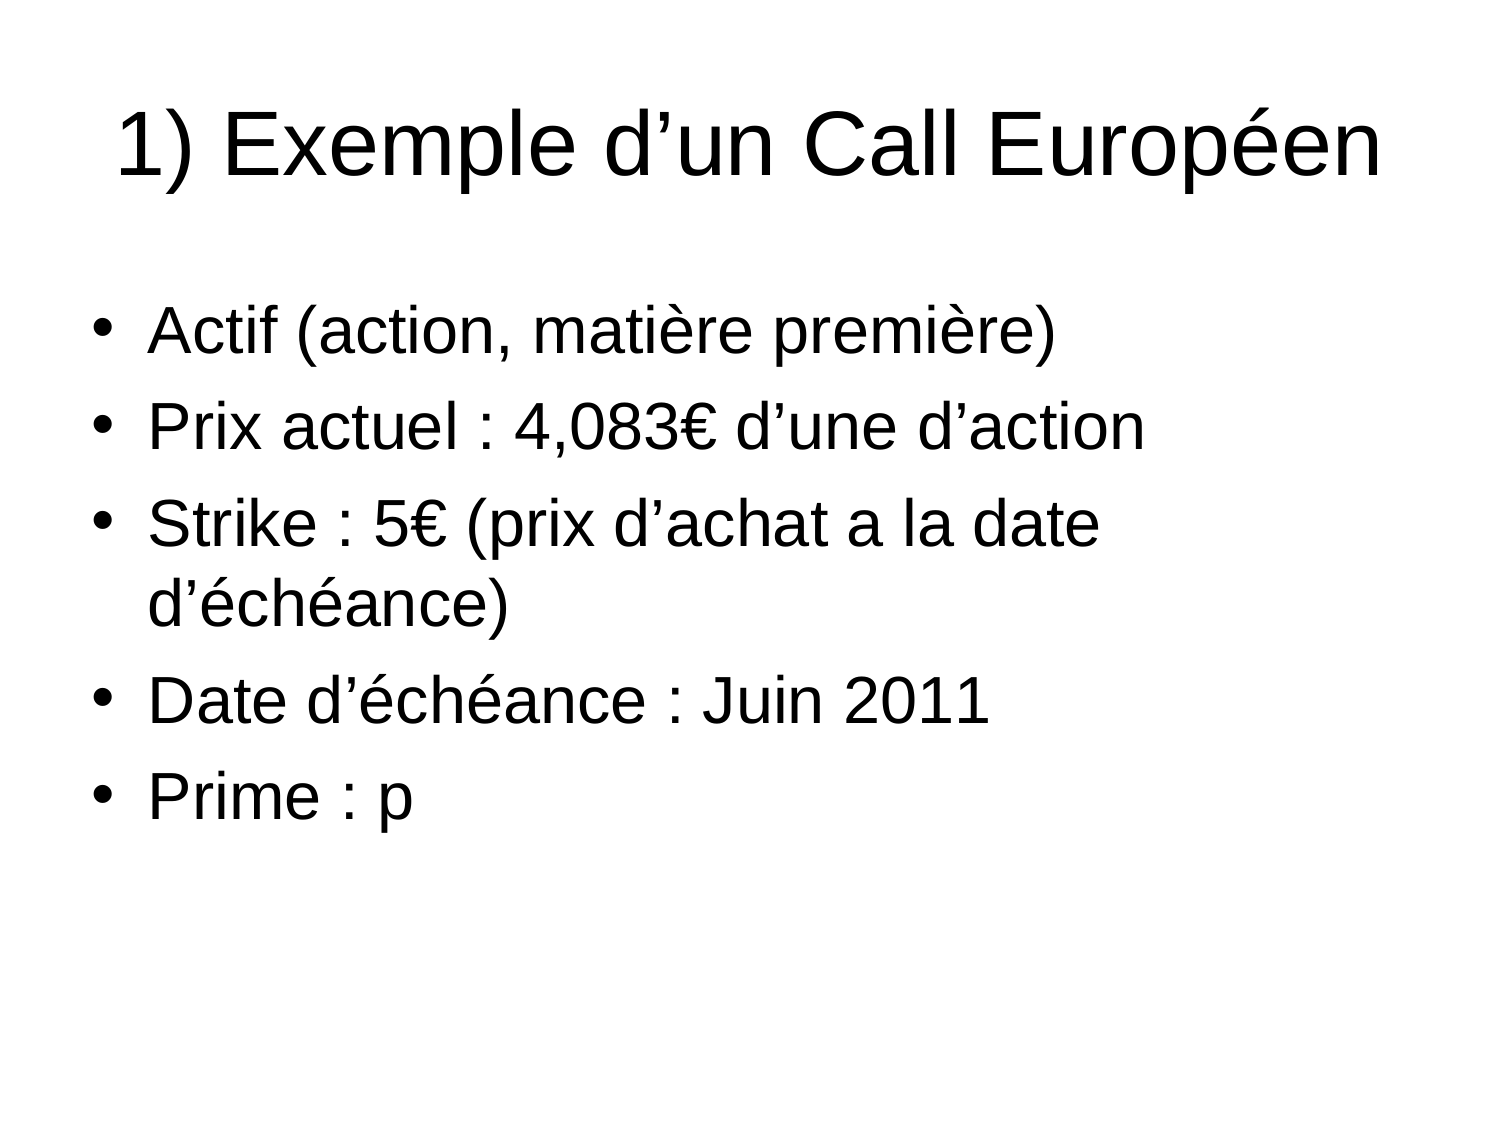

# 1) Exemple d’un Call Européen
Actif (action, matière première)
Prix actuel : 4,083€ d’une d’action
Strike : 5€ (prix d’achat a la date d’échéance)
Date d’échéance : Juin 2011
Prime : p